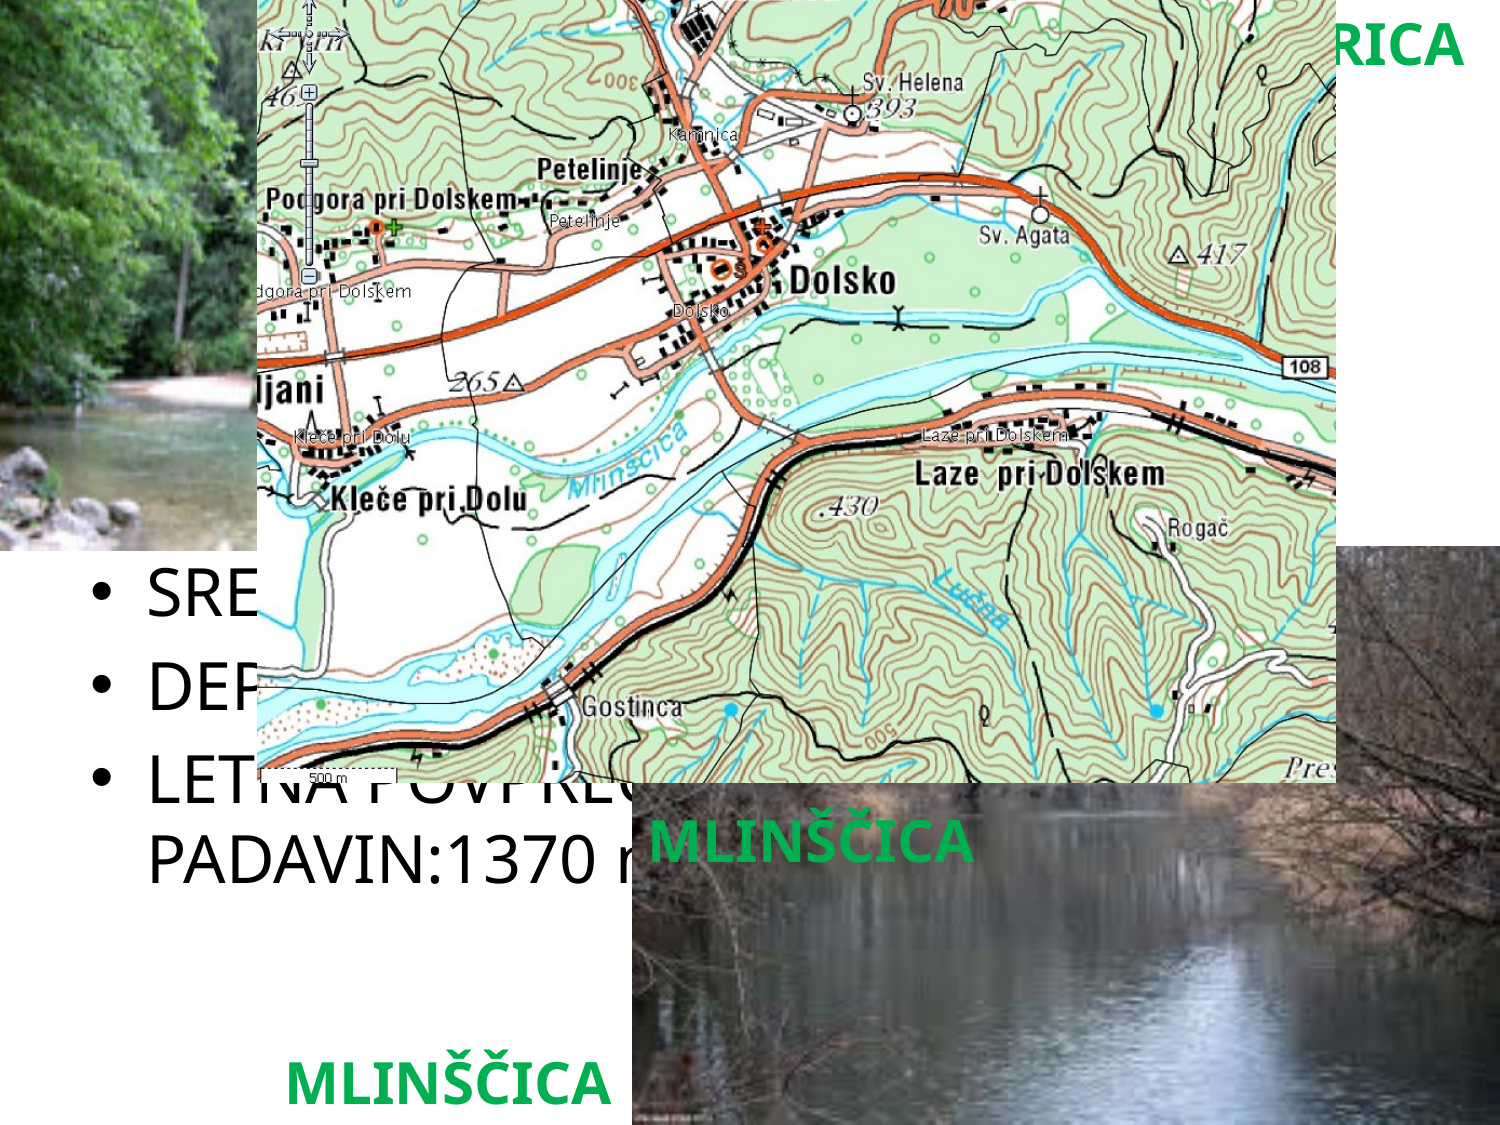

KAMNIŠKA BISTRICA
# VODOVJE
KAMNIŠKA BISTRICA
MLINŠČICA-MLINŠCA
STOBOVAK-STOB
SREDNJIK-DEPALJA VAS
DEPALJČICA-DEPALA
LETNA POVPREČNA KOLIČINA PADAVIN:1370 mm
MLINŠČICA
MLINŠČICA